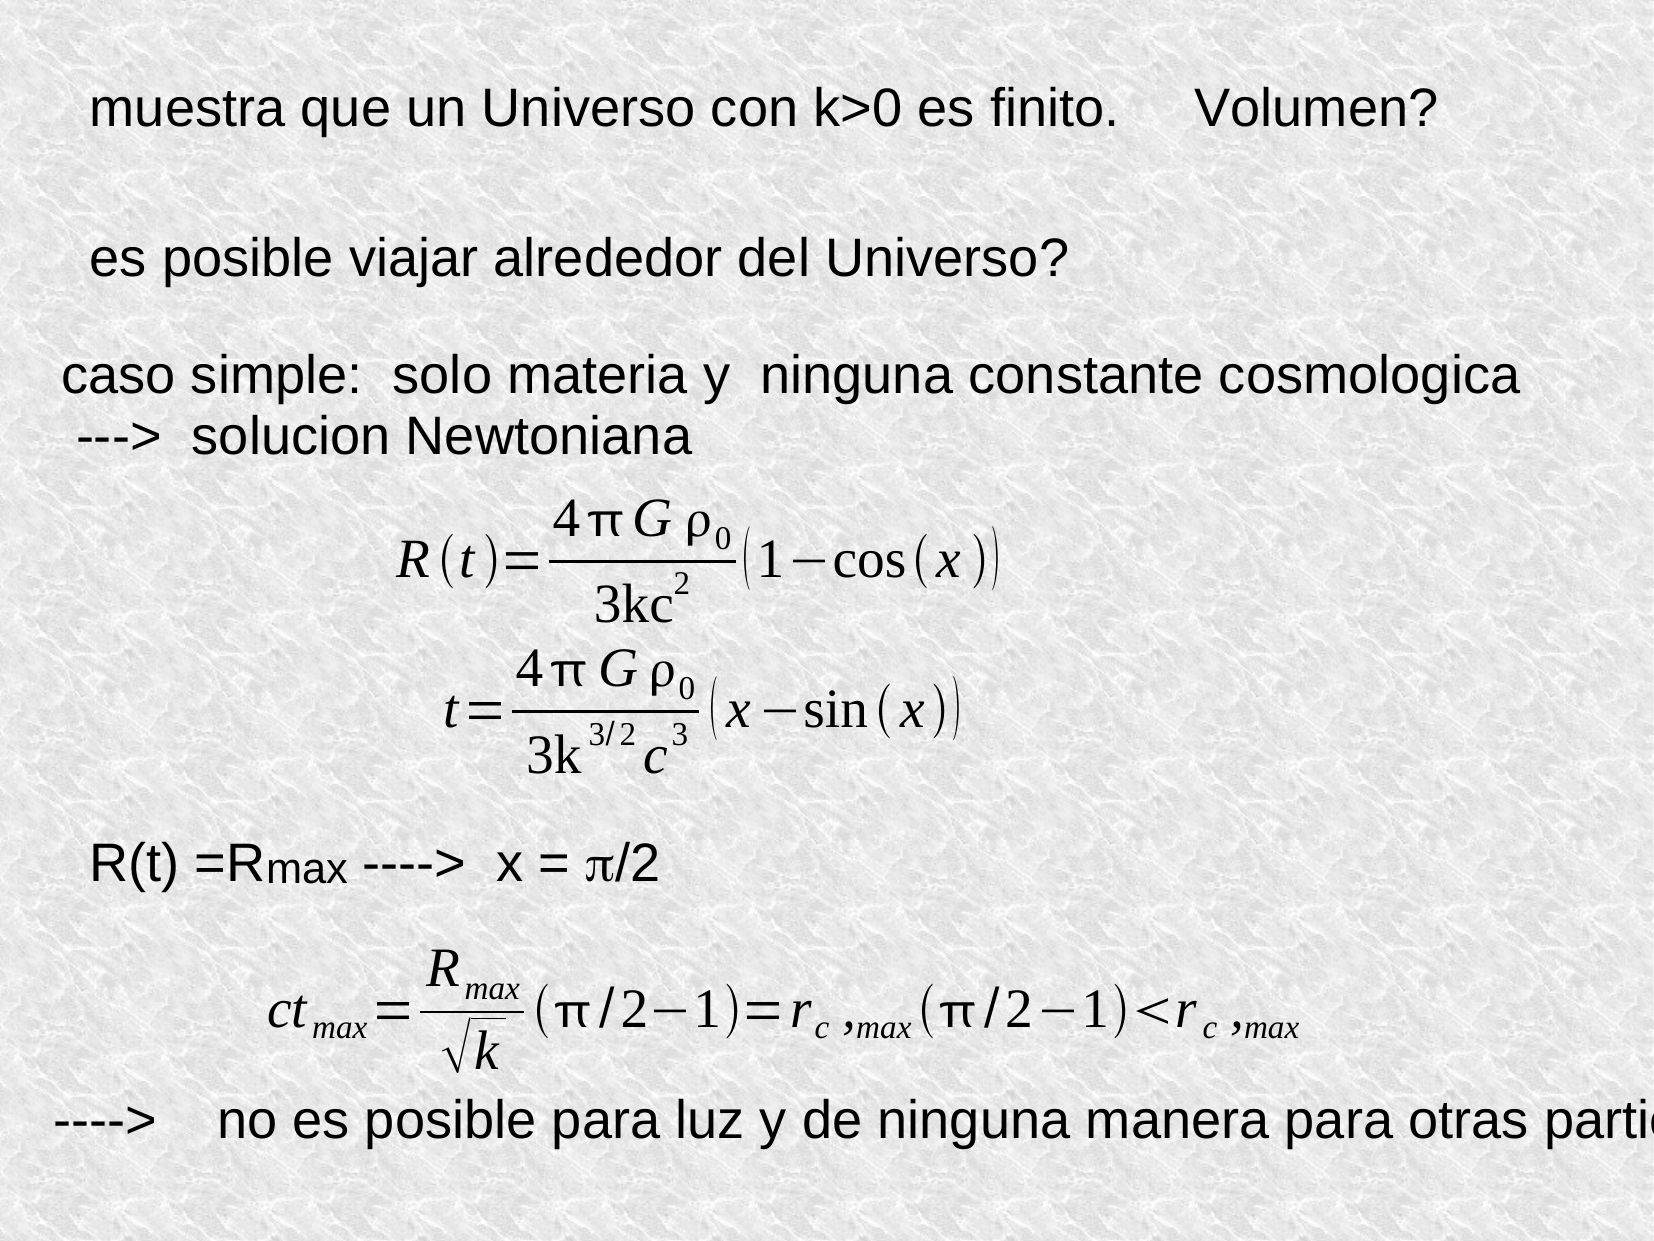

muestra que un Universo con k>0 es finito. Volumen?
es posible viajar alrededor del Universo?
caso simple: solo materia y ninguna constante cosmologica
 ---> solucion Newtoniana
R(t) =Rmax ----> x = /2
----> no es posible para luz y de ninguna manera para otras particulas